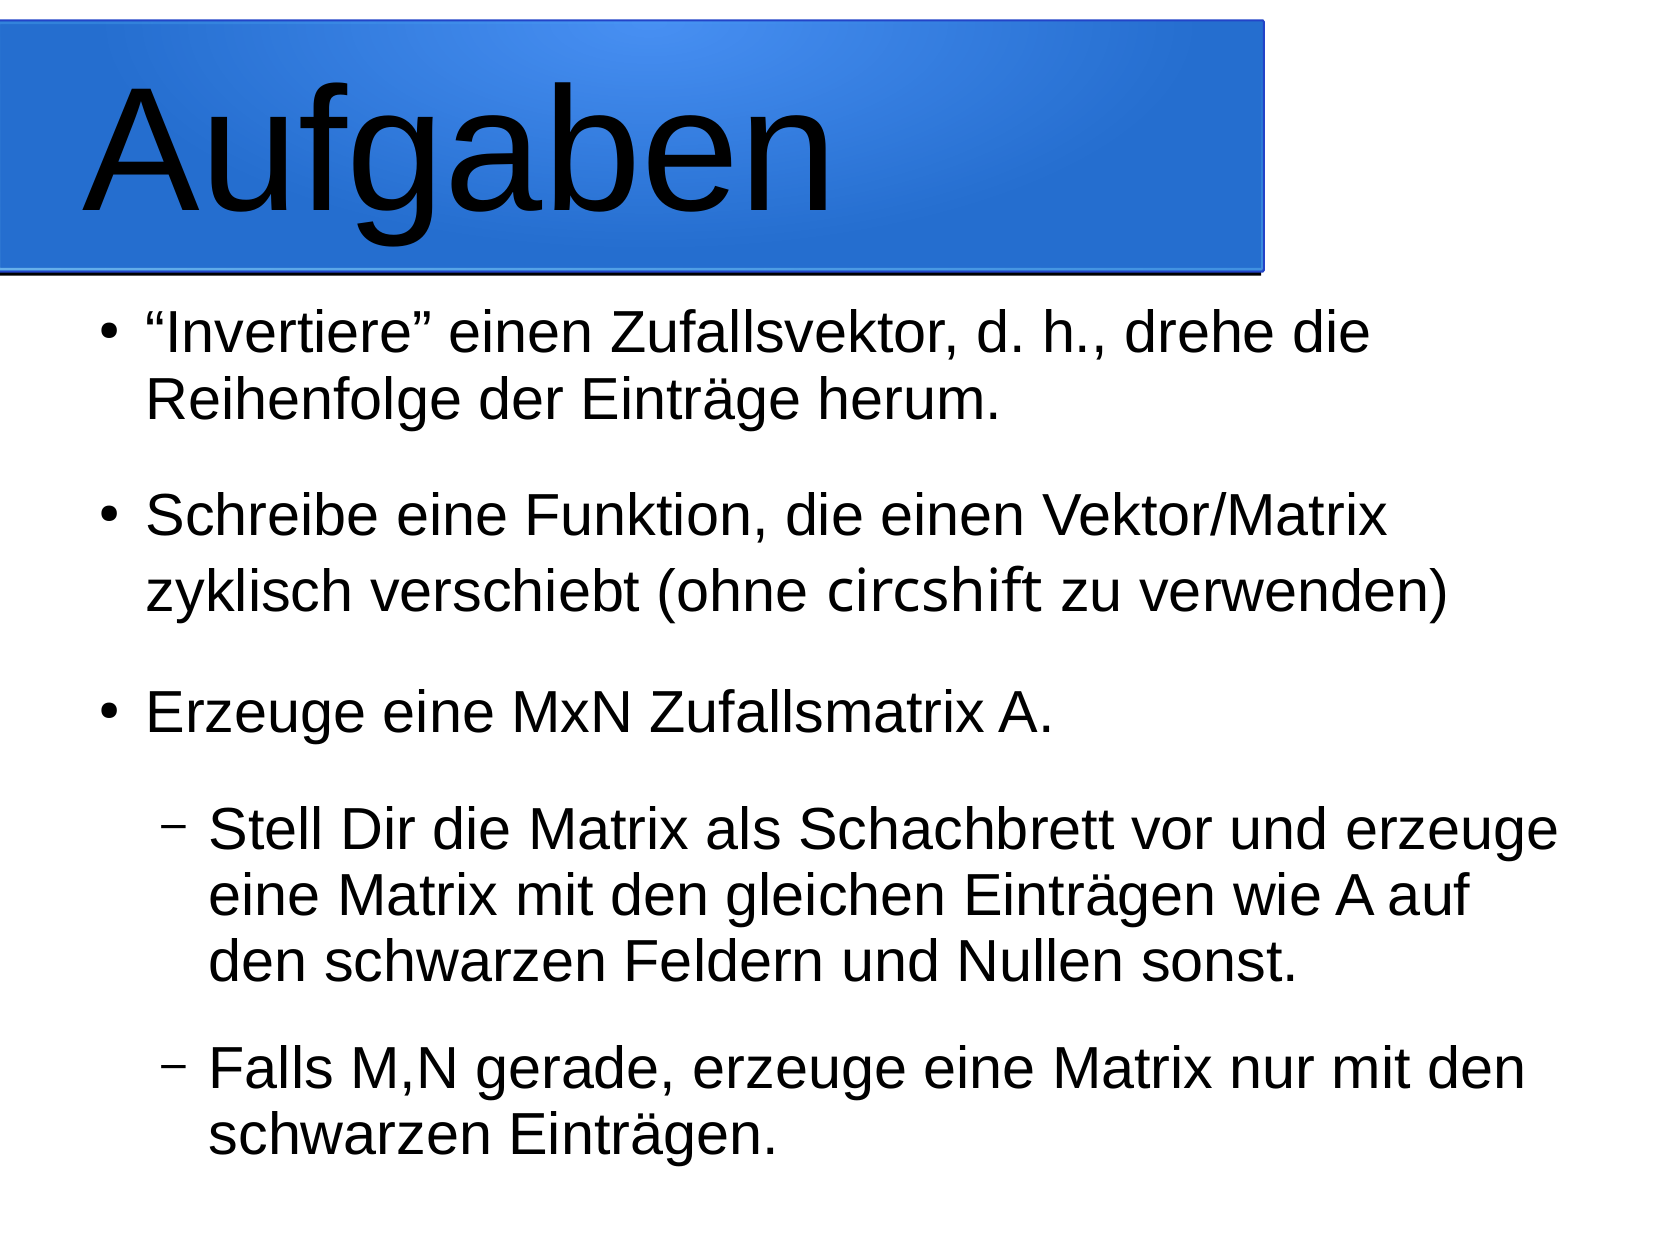

# Aufgaben
“Invertiere” einen Zufallsvektor, d. h., drehe die Reihenfolge der Einträge herum.
Schreibe eine Funktion, die einen Vektor/Matrix zyklisch verschiebt (ohne circshift zu verwenden)
Erzeuge eine MxN Zufallsmatrix A.
Stell Dir die Matrix als Schachbrett vor und erzeuge eine Matrix mit den gleichen Einträgen wie A auf den schwarzen Feldern und Nullen sonst.
Falls M,N gerade, erzeuge eine Matrix nur mit den schwarzen Einträgen.